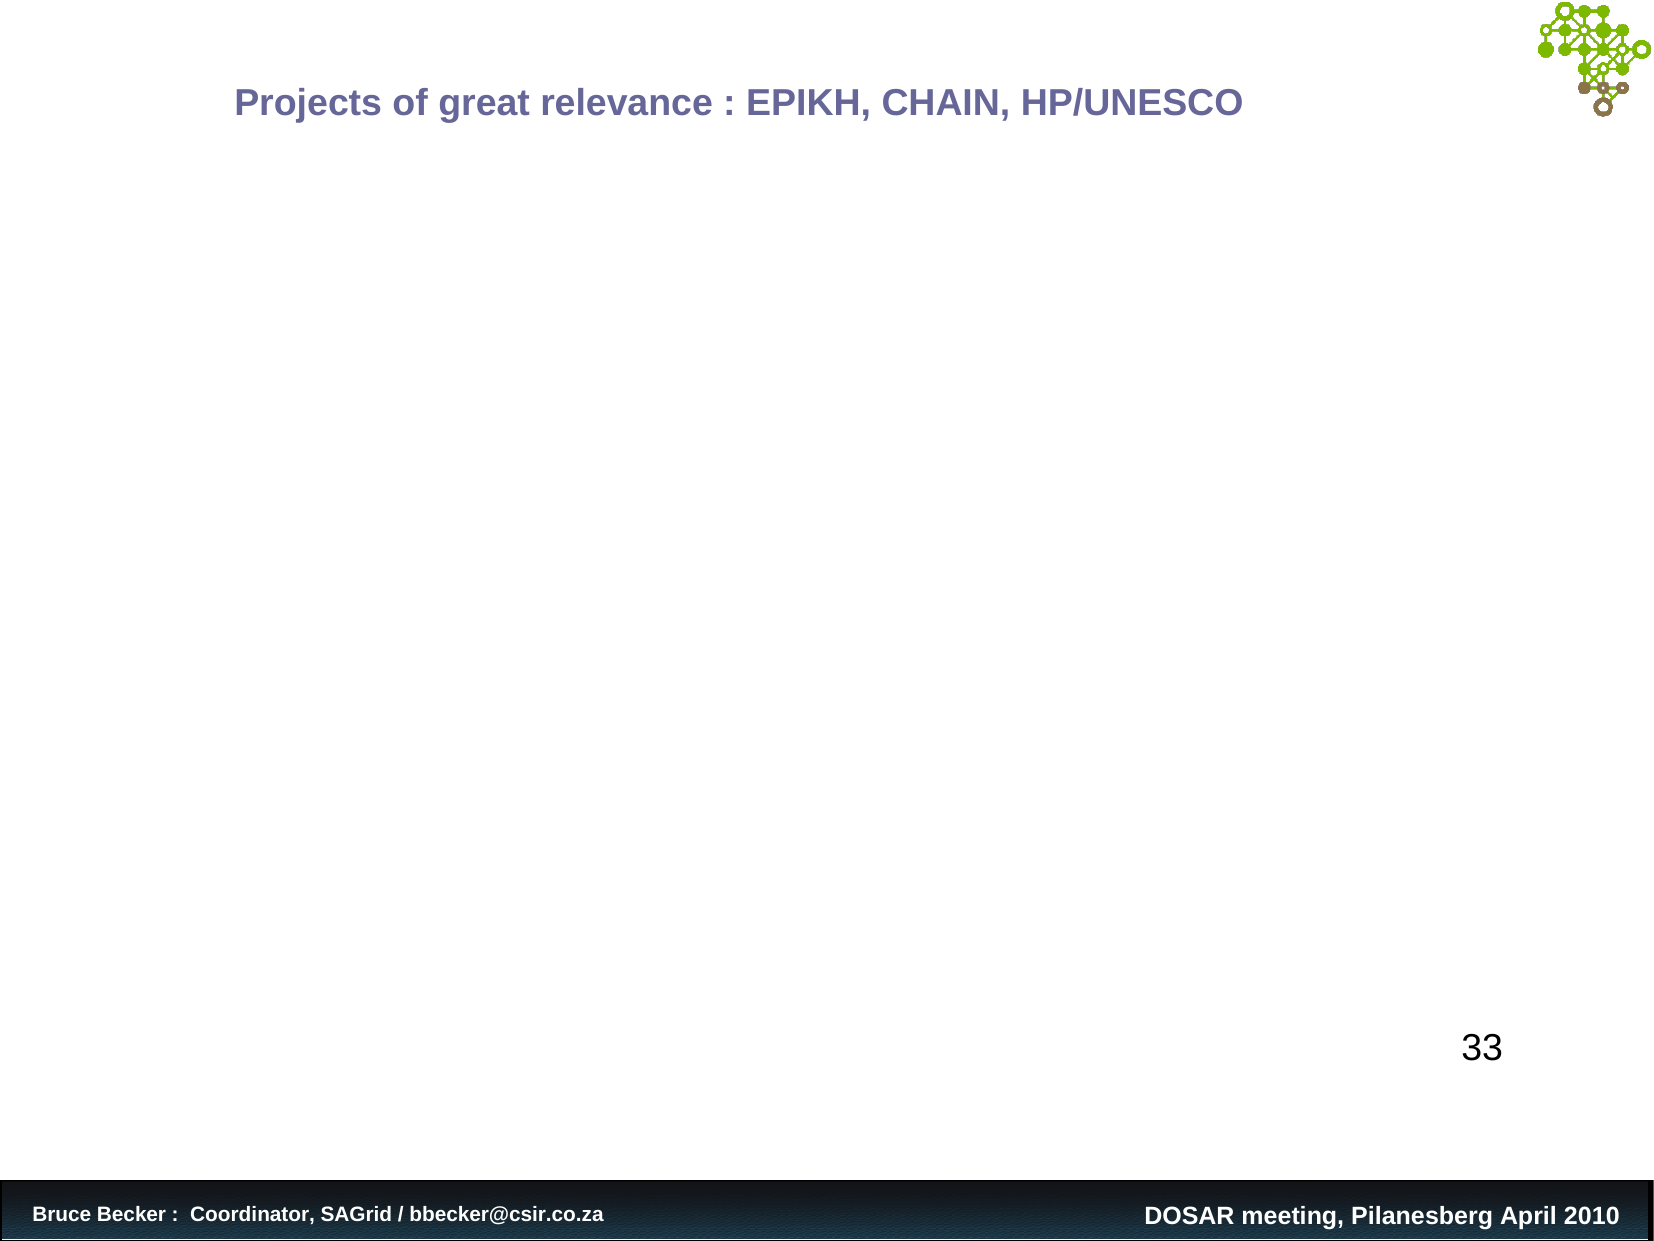

# Projects of great relevance : EPIKH, CHAIN, HP/UNESCO
33